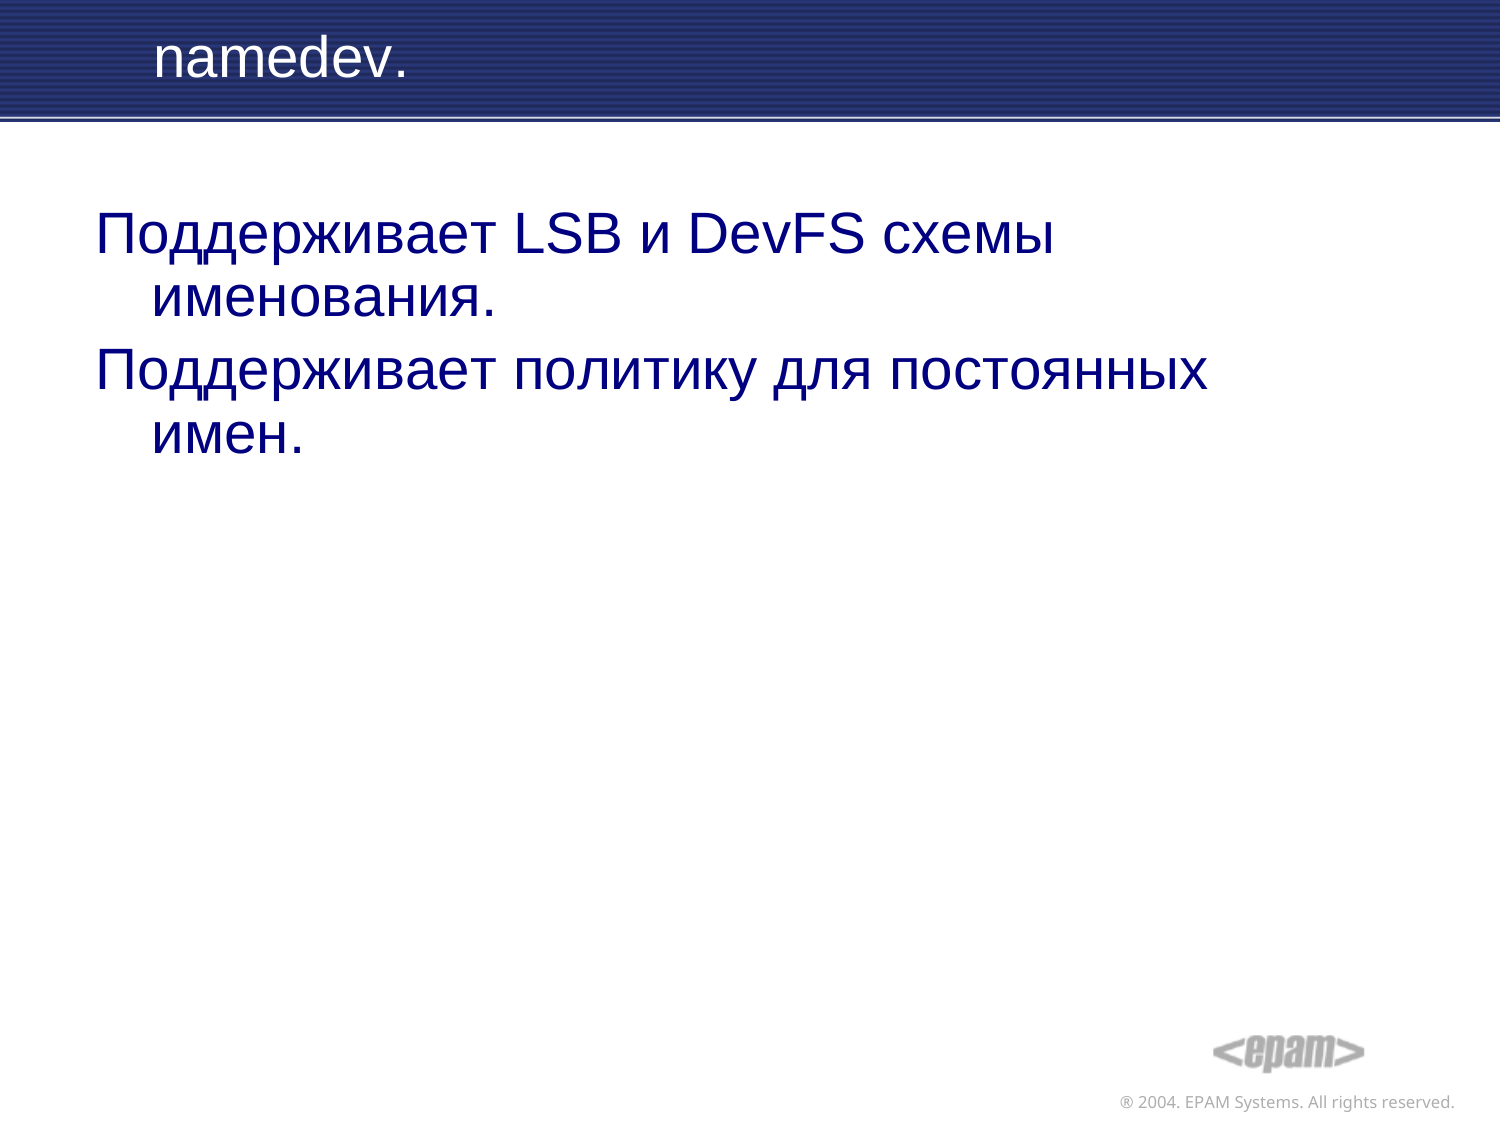

# namedev.
Поддерживает LSB и DevFS схемы именования.
Поддерживает политику для постоянных имен.